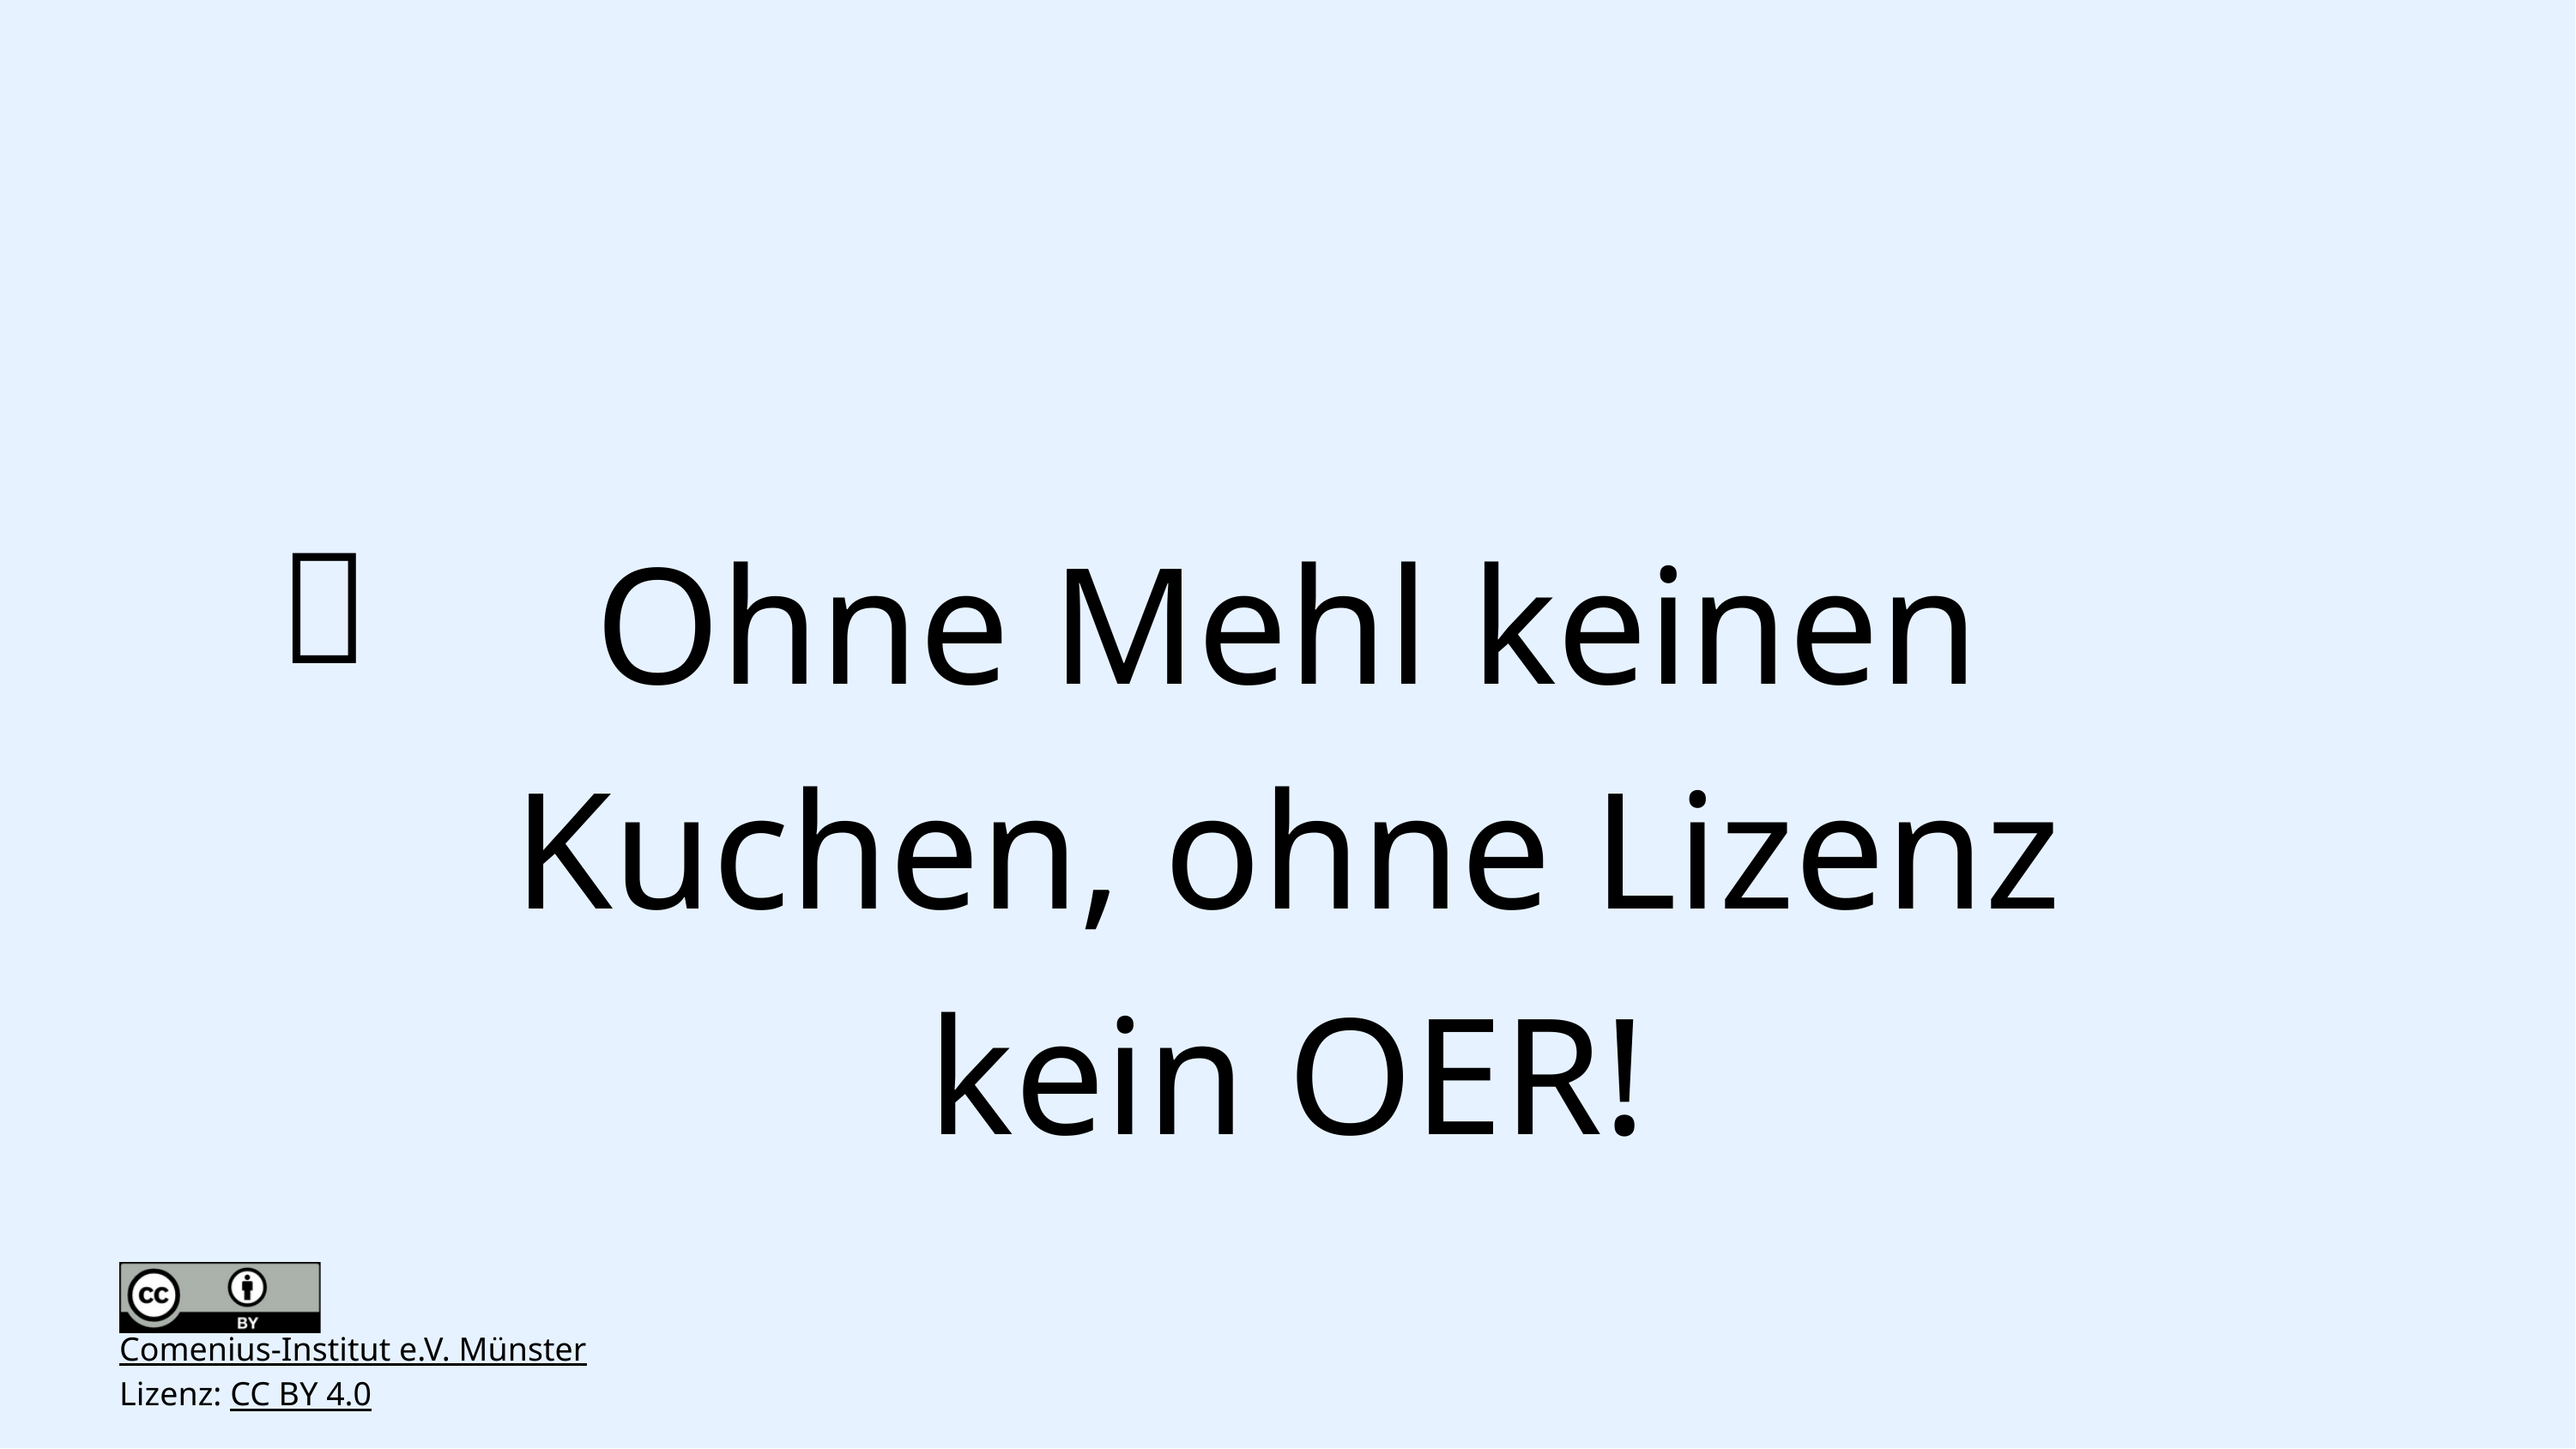

🌾
Ohne Mehl keinen Kuchen, ohne Lizenz kein OER!
Comenius-Institut e.V. Münster
Lizenz: CC BY 4.0